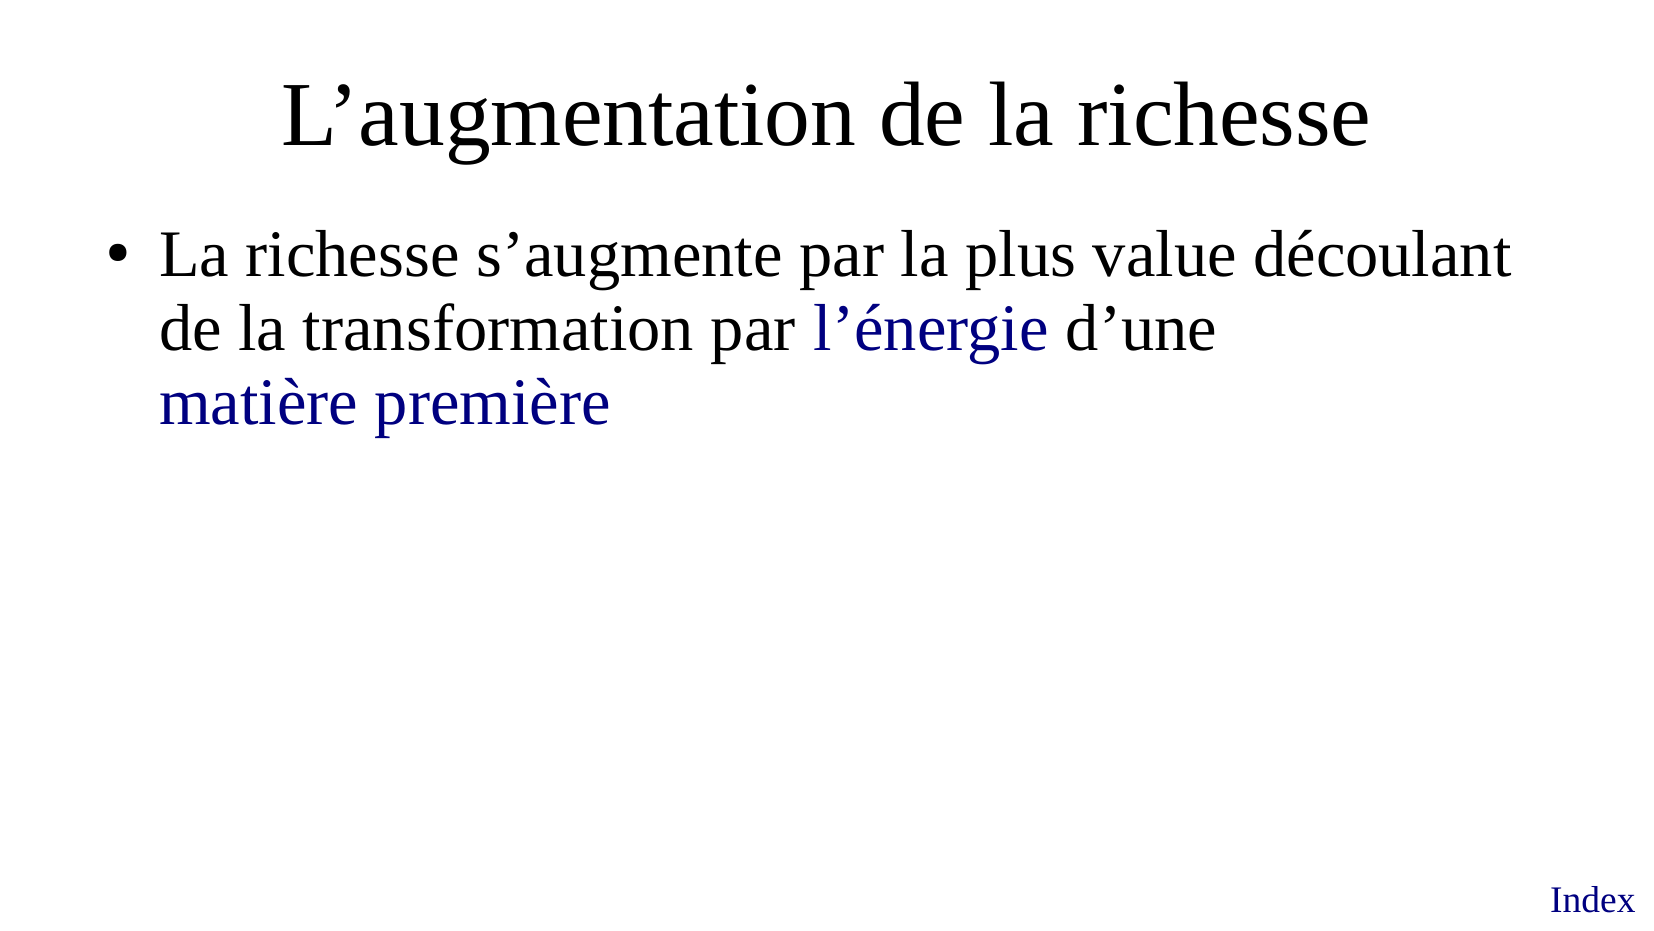

# L’augmentation de la richesse
La richesse s’augmente par la plus value découlant de la transformation par l’énergie d’une matière première